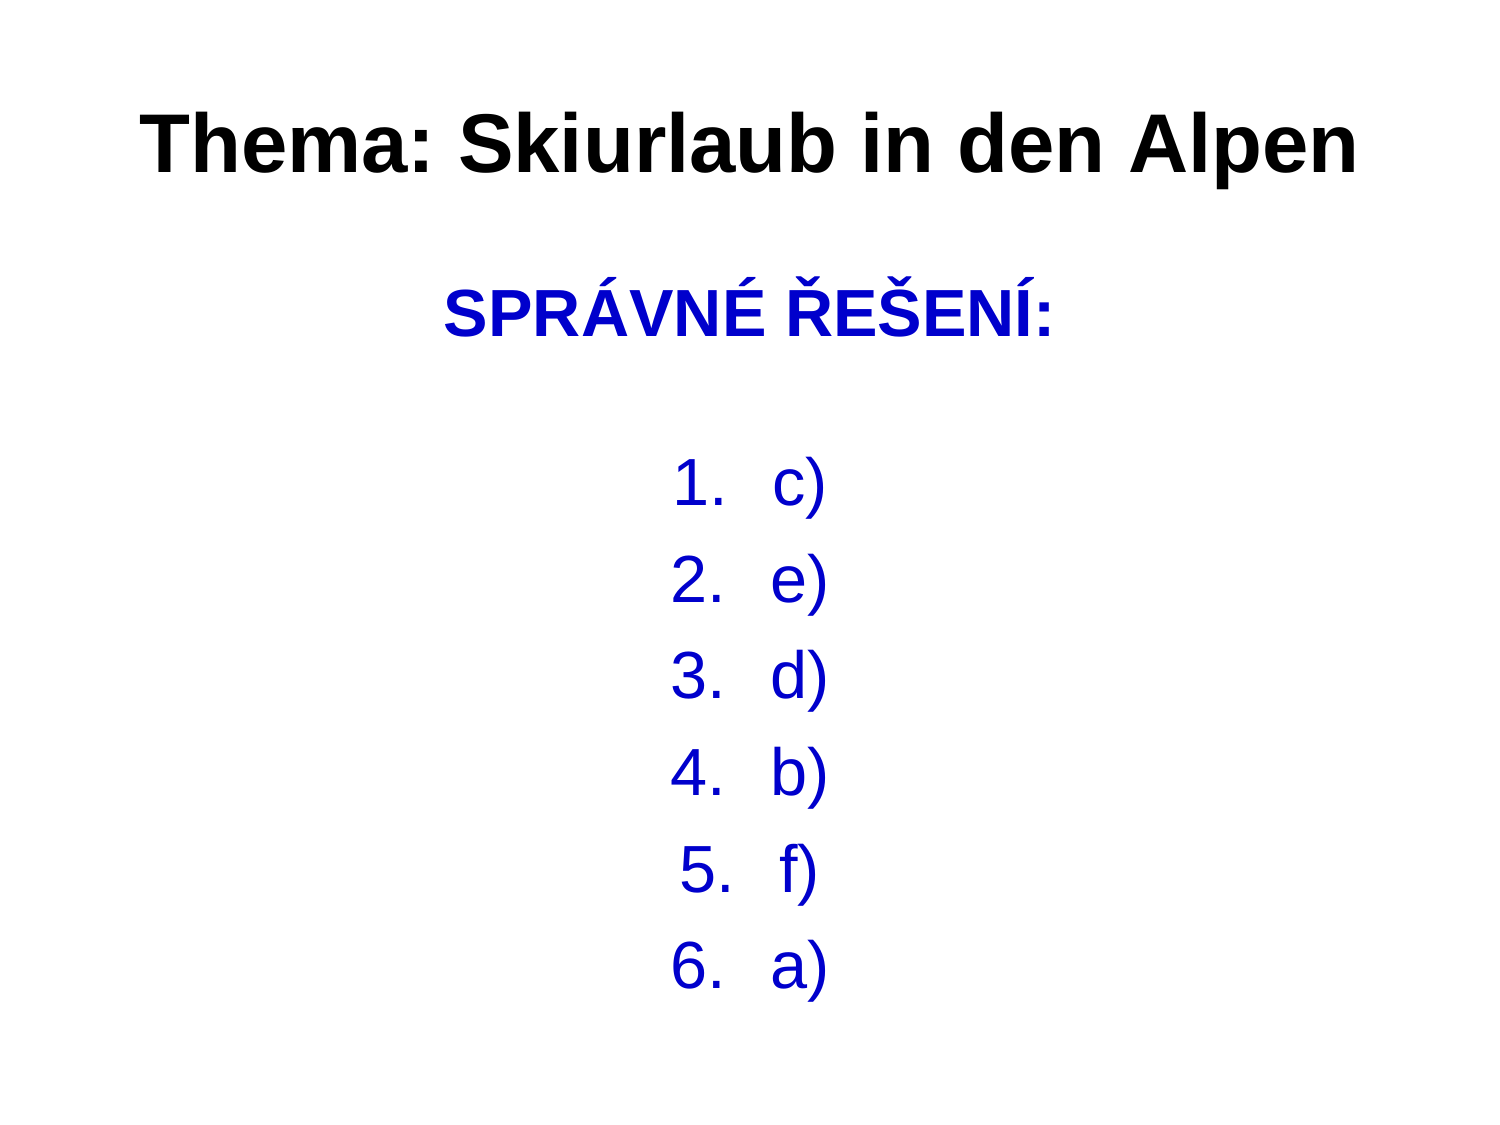

# Thema: Skiurlaub in den Alpen
SPRÁVNÉ ŘEŠENÍ:
c)
e)
d)
b)
f)
a)